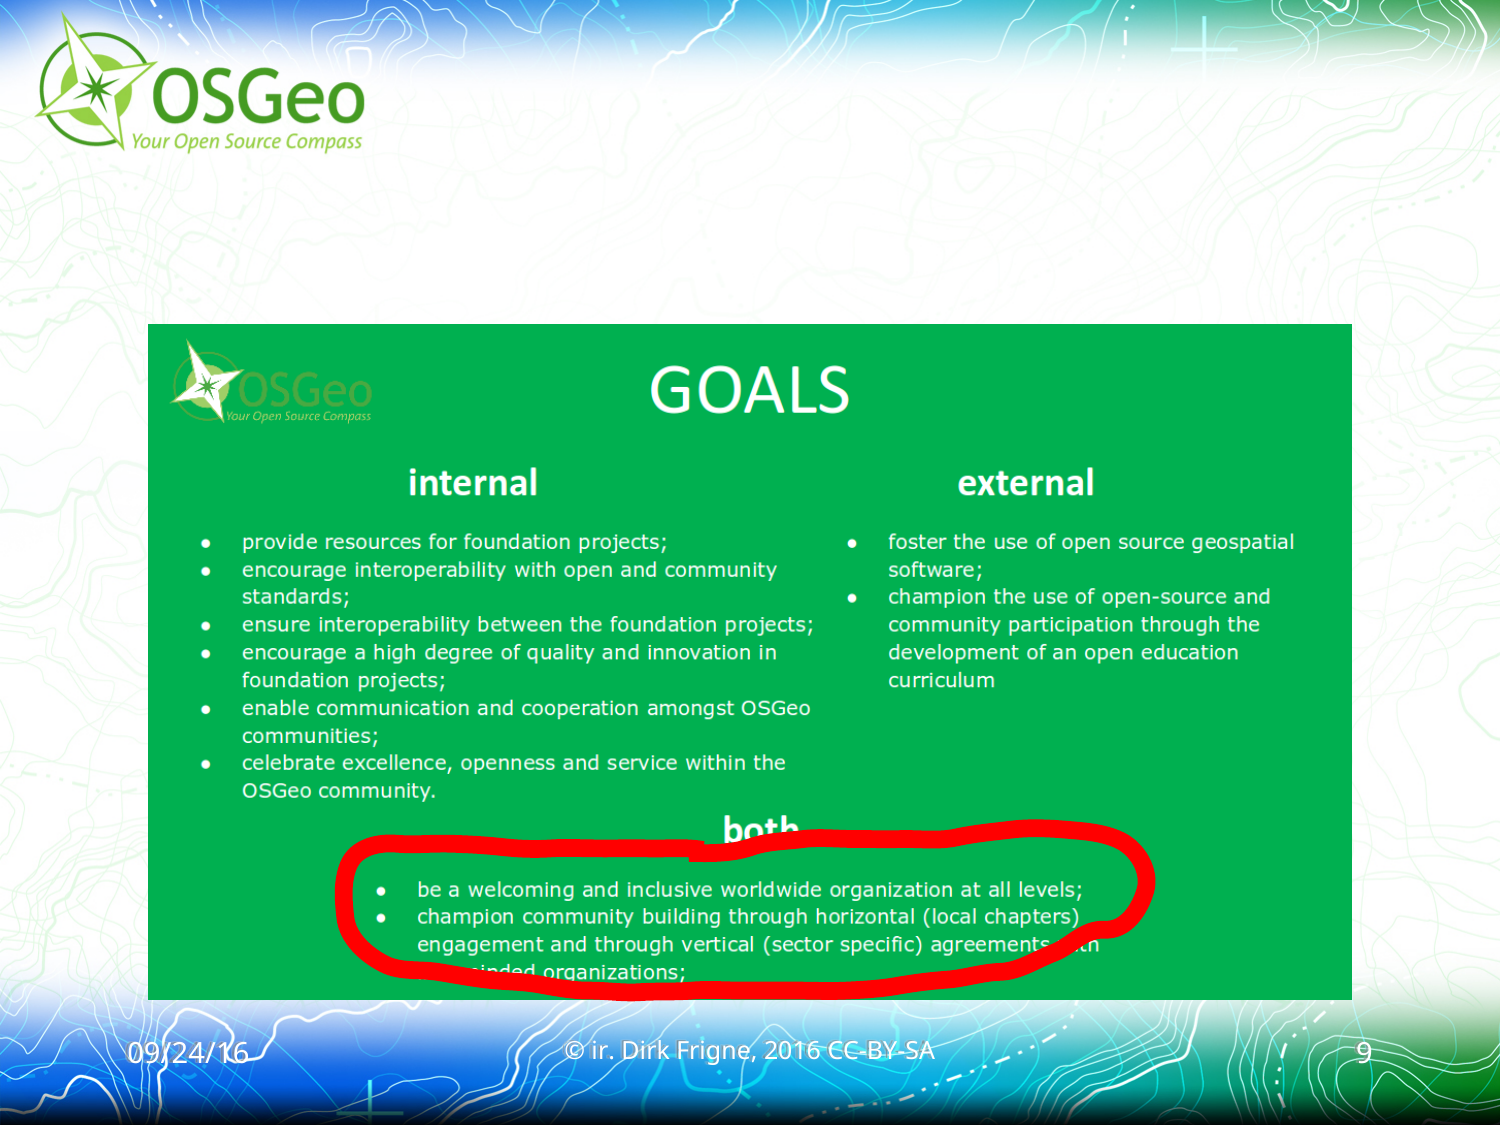

09/24/16
© ir. Dirk Frigne, 2016 CC-BY-SA
9